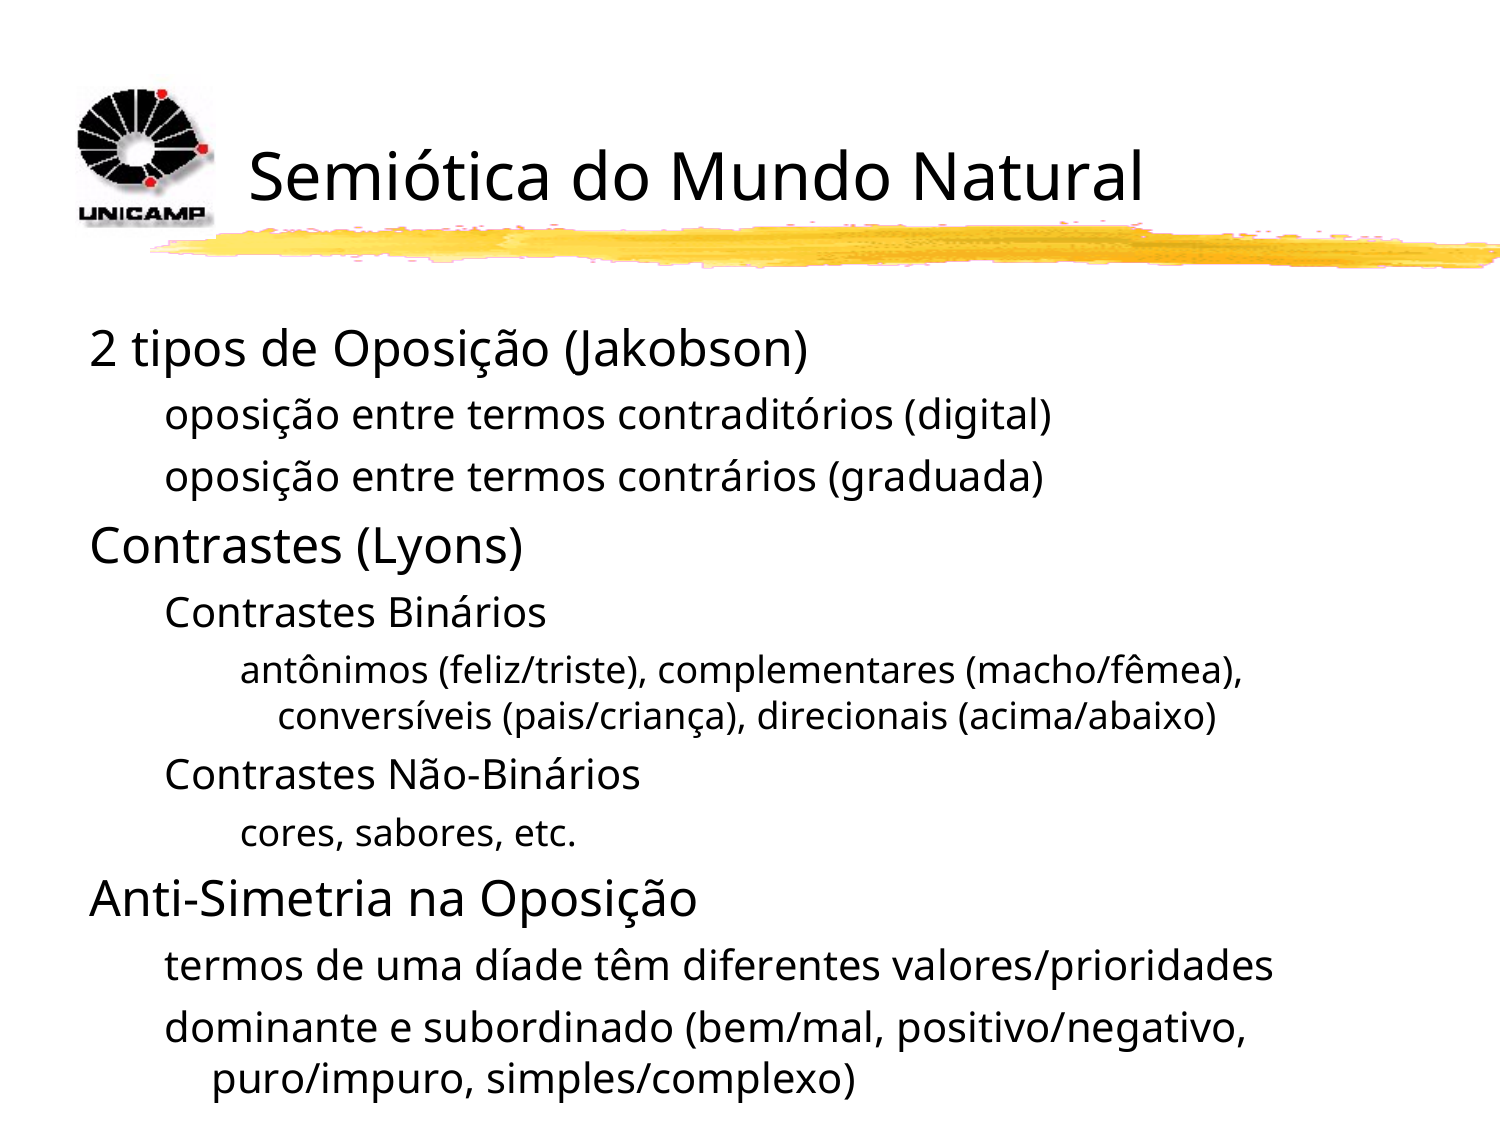

# Semiótica do Mundo Natural
2 tipos de Oposição (Jakobson)
oposição entre termos contraditórios (digital)
oposição entre termos contrários (graduada)
Contrastes (Lyons)
Contrastes Binários
antônimos (feliz/triste), complementares (macho/fêmea), conversíveis (pais/criança), direcionais (acima/abaixo)
Contrastes Não-Binários
cores, sabores, etc.
Anti-Simetria na Oposição
termos de uma díade têm diferentes valores/prioridades
dominante e subordinado (bem/mal, positivo/negativo, puro/impuro, simples/complexo)